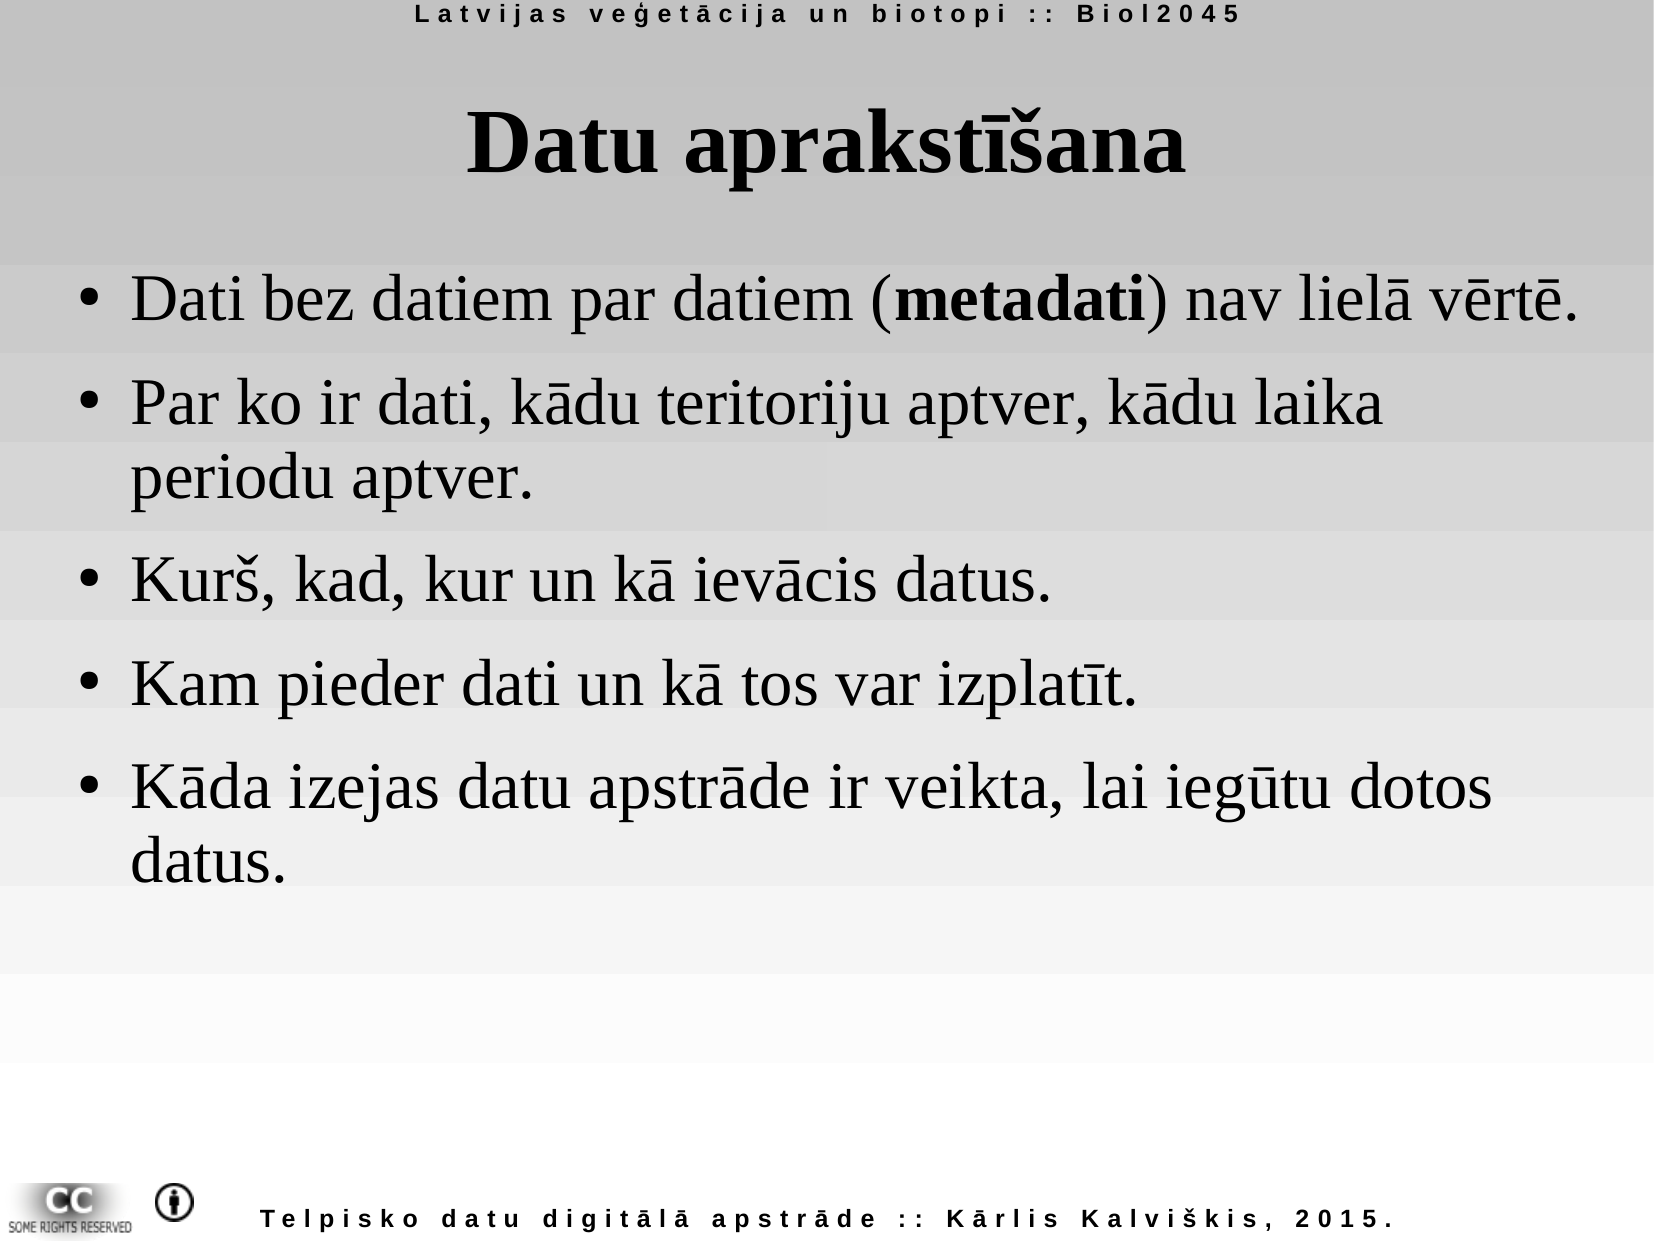

# Datu aprakstīšana
Dati bez datiem par datiem (metadati) nav lielā vērtē.
Par ko ir dati, kādu teritoriju aptver, kādu laika periodu aptver.
Kurš, kad, kur un kā ievācis datus.
Kam pieder dati un kā tos var izplatīt.
Kāda izejas datu apstrāde ir veikta, lai iegūtu dotos datus.